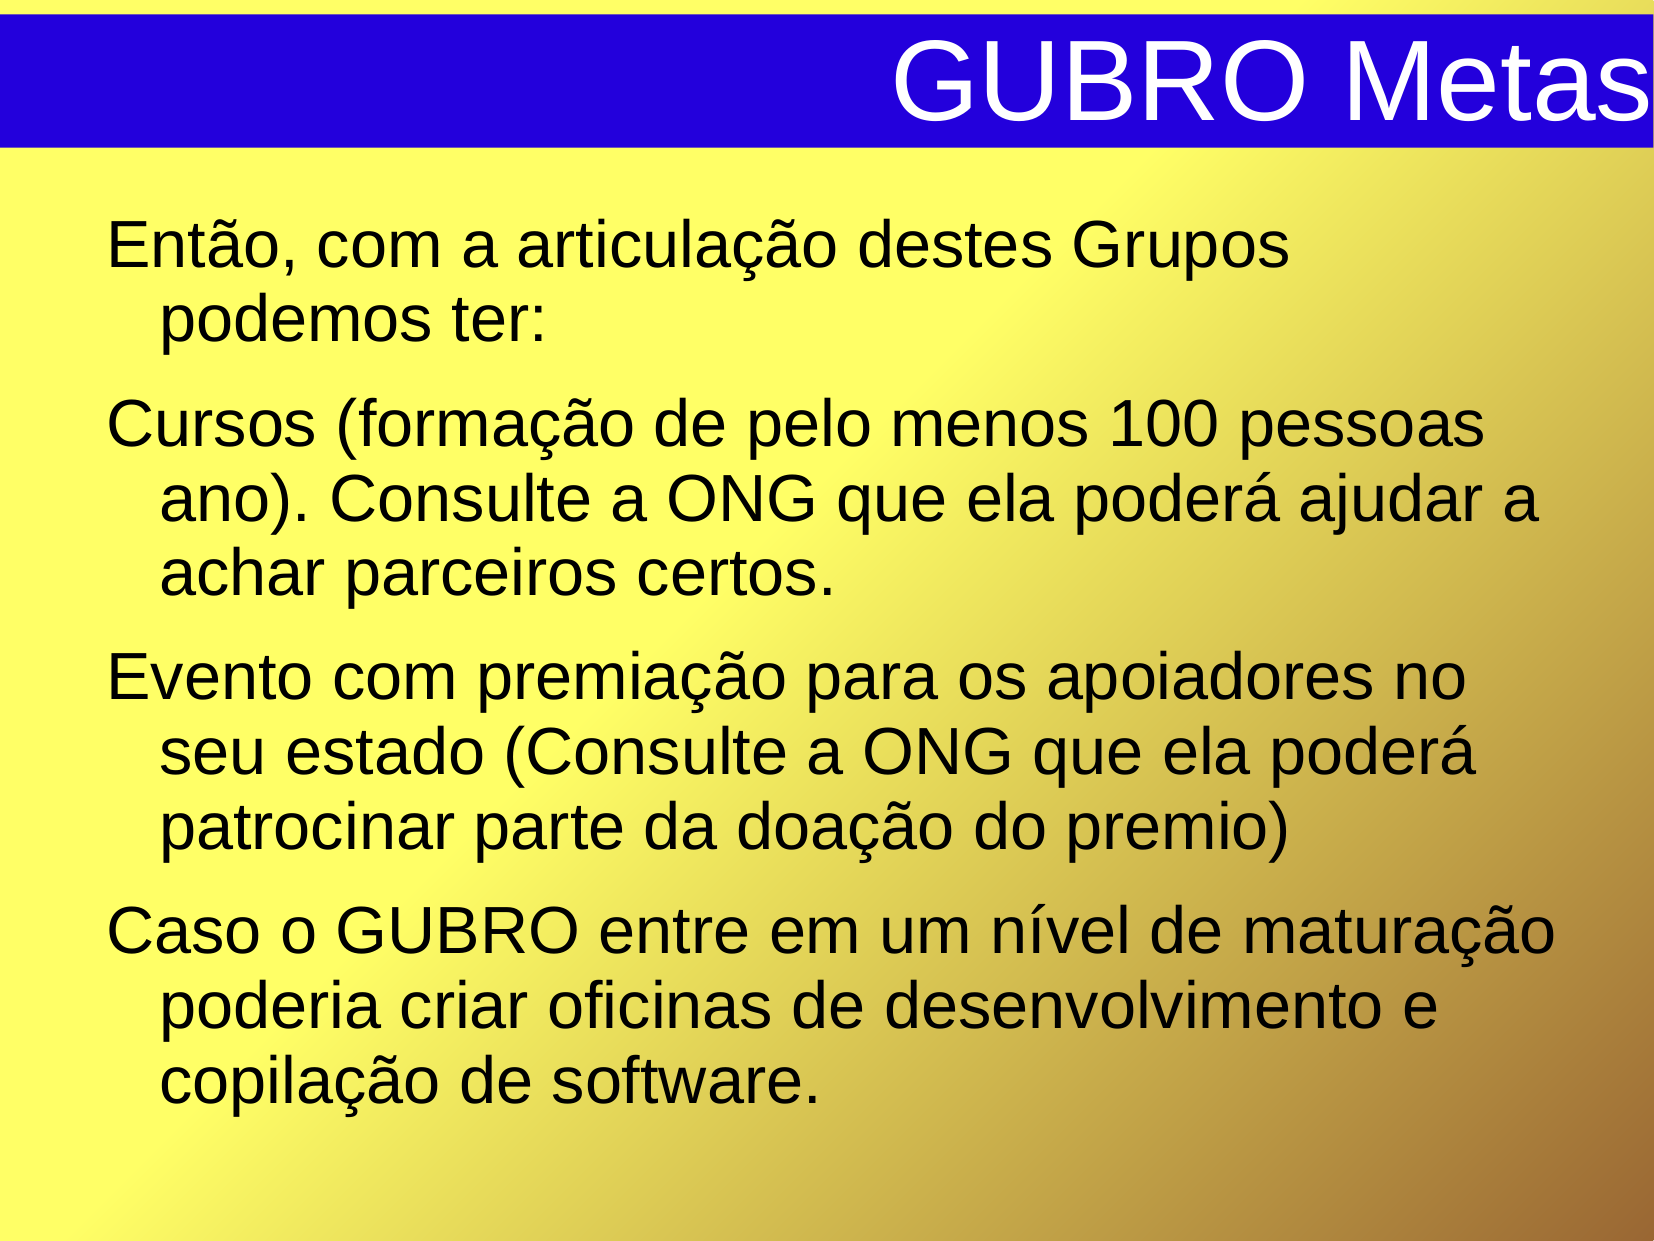

# GUBRO Metas
Então, com a articulação destes Grupos podemos ter:
Cursos (formação de pelo menos 100 pessoas ano). Consulte a ONG que ela poderá ajudar a achar parceiros certos.
Evento com premiação para os apoiadores no seu estado (Consulte a ONG que ela poderá patrocinar parte da doação do premio)
Caso o GUBRO entre em um nível de maturação poderia criar oficinas de desenvolvimento e copilação de software.